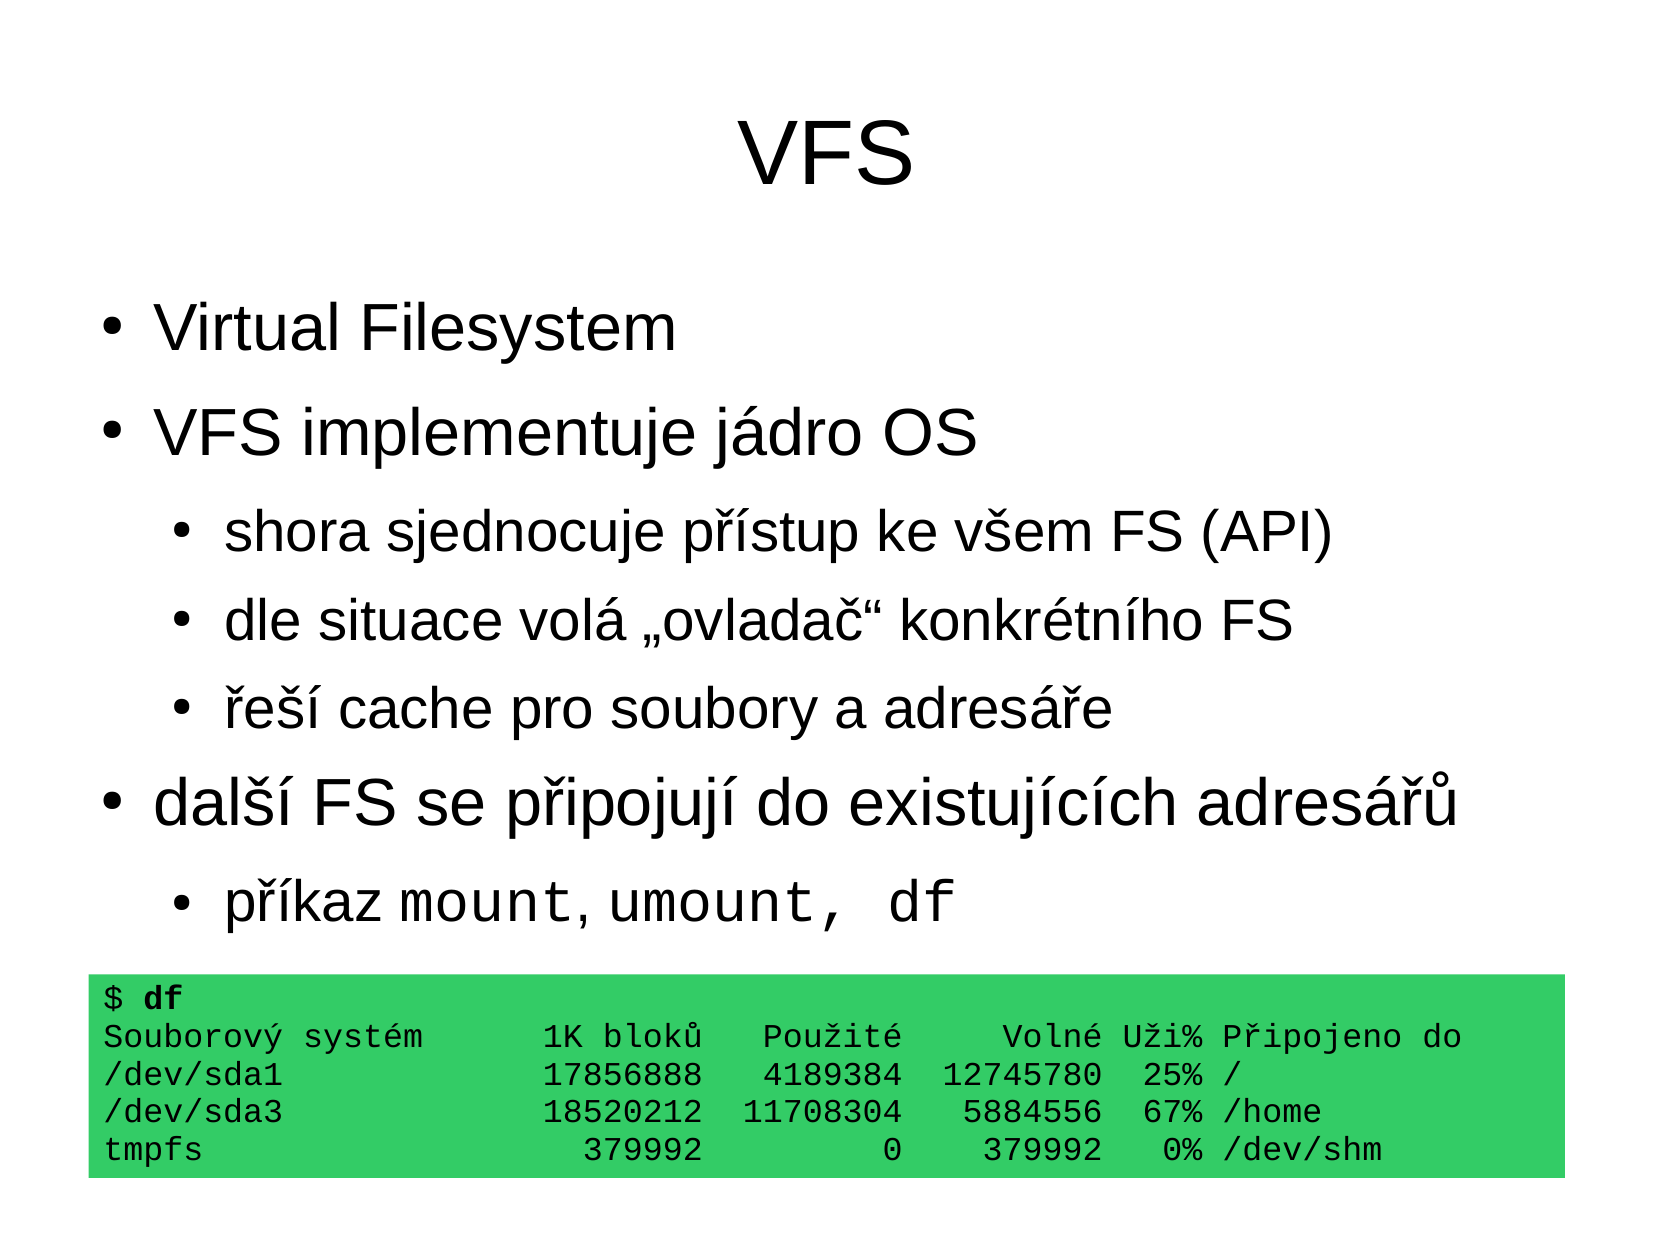

# VFS
Virtual Filesystem
VFS implementuje jádro OS
shora sjednocuje přístup ke všem FS (API)
dle situace volá „ovladač“ konkrétního FS
řeší cache pro soubory a adresáře
další FS se připojují do existujících adresářů
příkaz mount, umount, df
$ df
Souborový systém 1K bloků Použité Volné Uži% Připojeno do
/dev/sda1 17856888 4189384 12745780 25% /
/dev/sda3 18520212 11708304 5884556 67% /home
tmpfs 379992 0 379992 0% /dev/shm